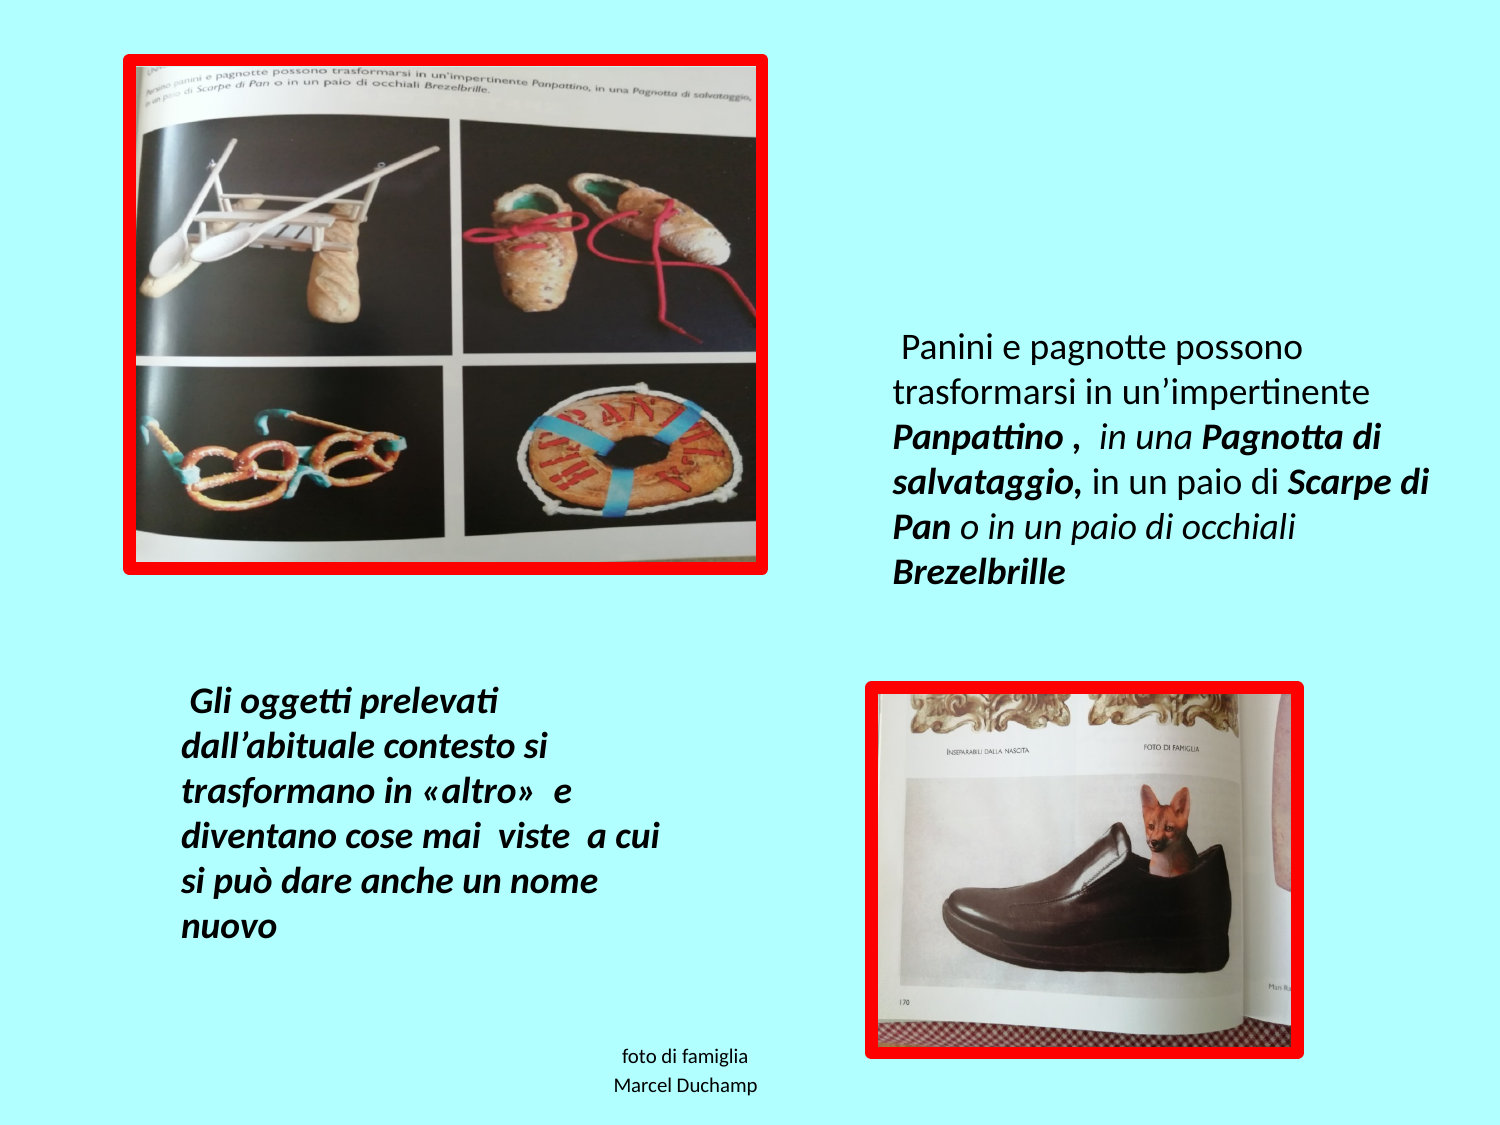

Panini e pagnotte possono trasformarsi in un’impertinente Panpattino , in una Pagnotta di salvataggio, in un paio di Scarpe di Pan o in un paio di occhiali Brezelbrille
 Gli oggetti prelevati dall’abituale contesto si trasformano in «altro» e diventano cose mai viste a cui si può dare anche un nome nuovo
 foto di famiglia
Marcel Duchamp